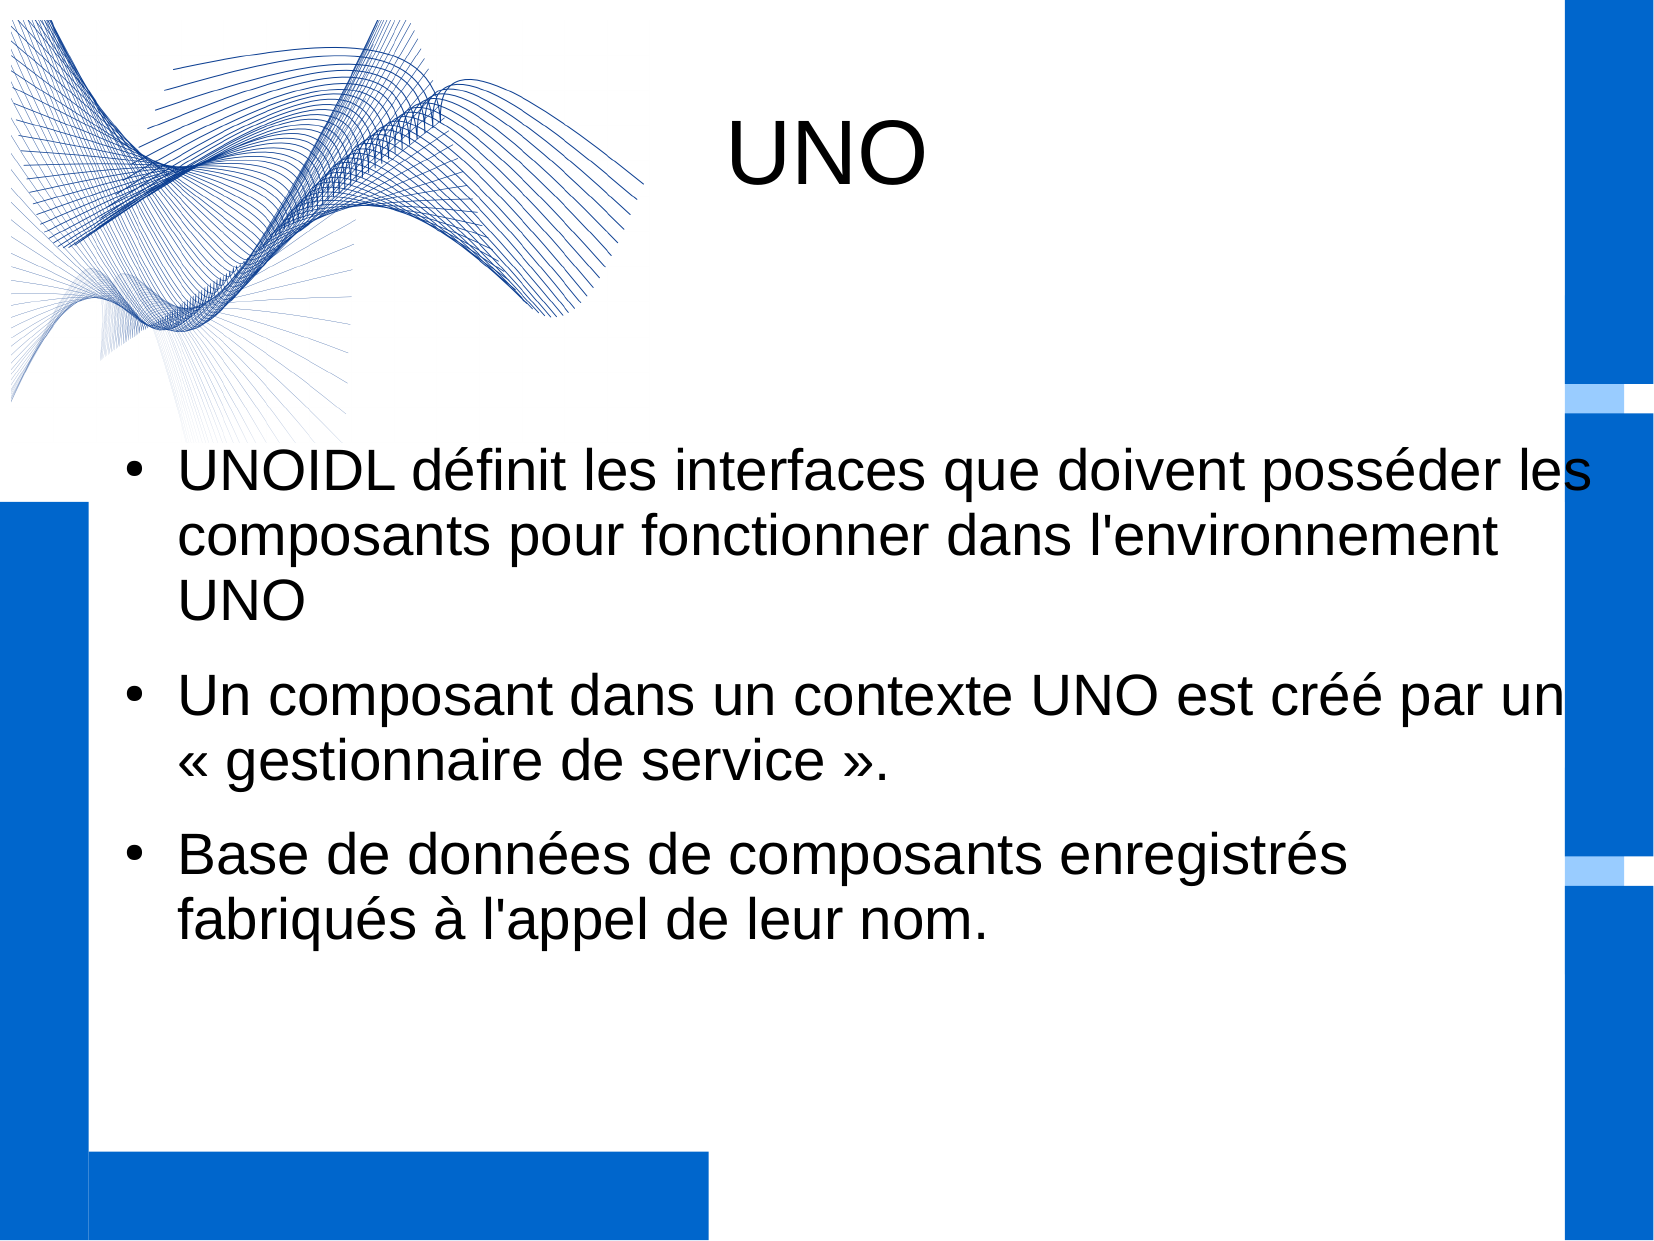

# UNO
UNOIDL définit les interfaces que doivent posséder les composants pour fonctionner dans l'environnement UNO
Un composant dans un contexte UNO est créé par un « gestionnaire de service ».
Base de données de composants enregistrés fabriqués à l'appel de leur nom.